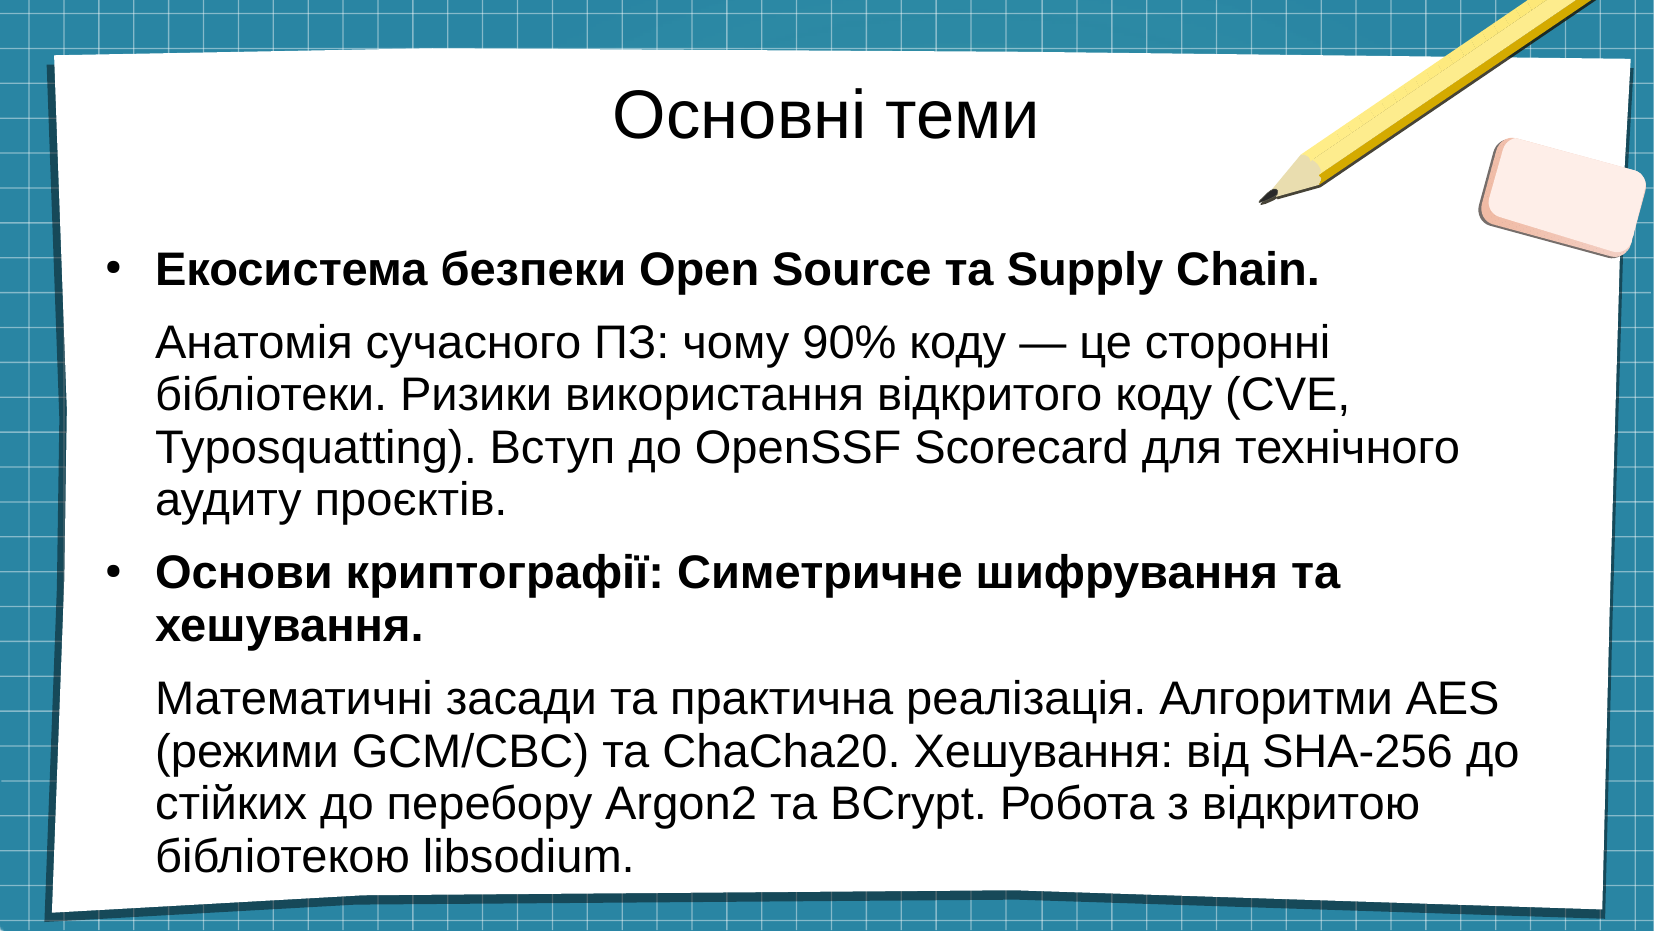

# Основні теми
Екосистема безпеки Open Source та Supply Chain.
Анатомія сучасного ПЗ: чому 90% коду — це сторонні бібліотеки. Ризики використання відкритого коду (CVE, Typosquatting). Вступ до OpenSSF Scorecard для технічного аудиту проєктів.
Основи криптографії: Симетричне шифрування та хешування.
Математичні засади та практична реалізація. Алгоритми AES (режими GCM/CBC) та ChaCha20. Хешування: від SHA-256 до стійких до перебору Argon2 та BCrypt. Робота з відкритою бібліотекою libsodium.